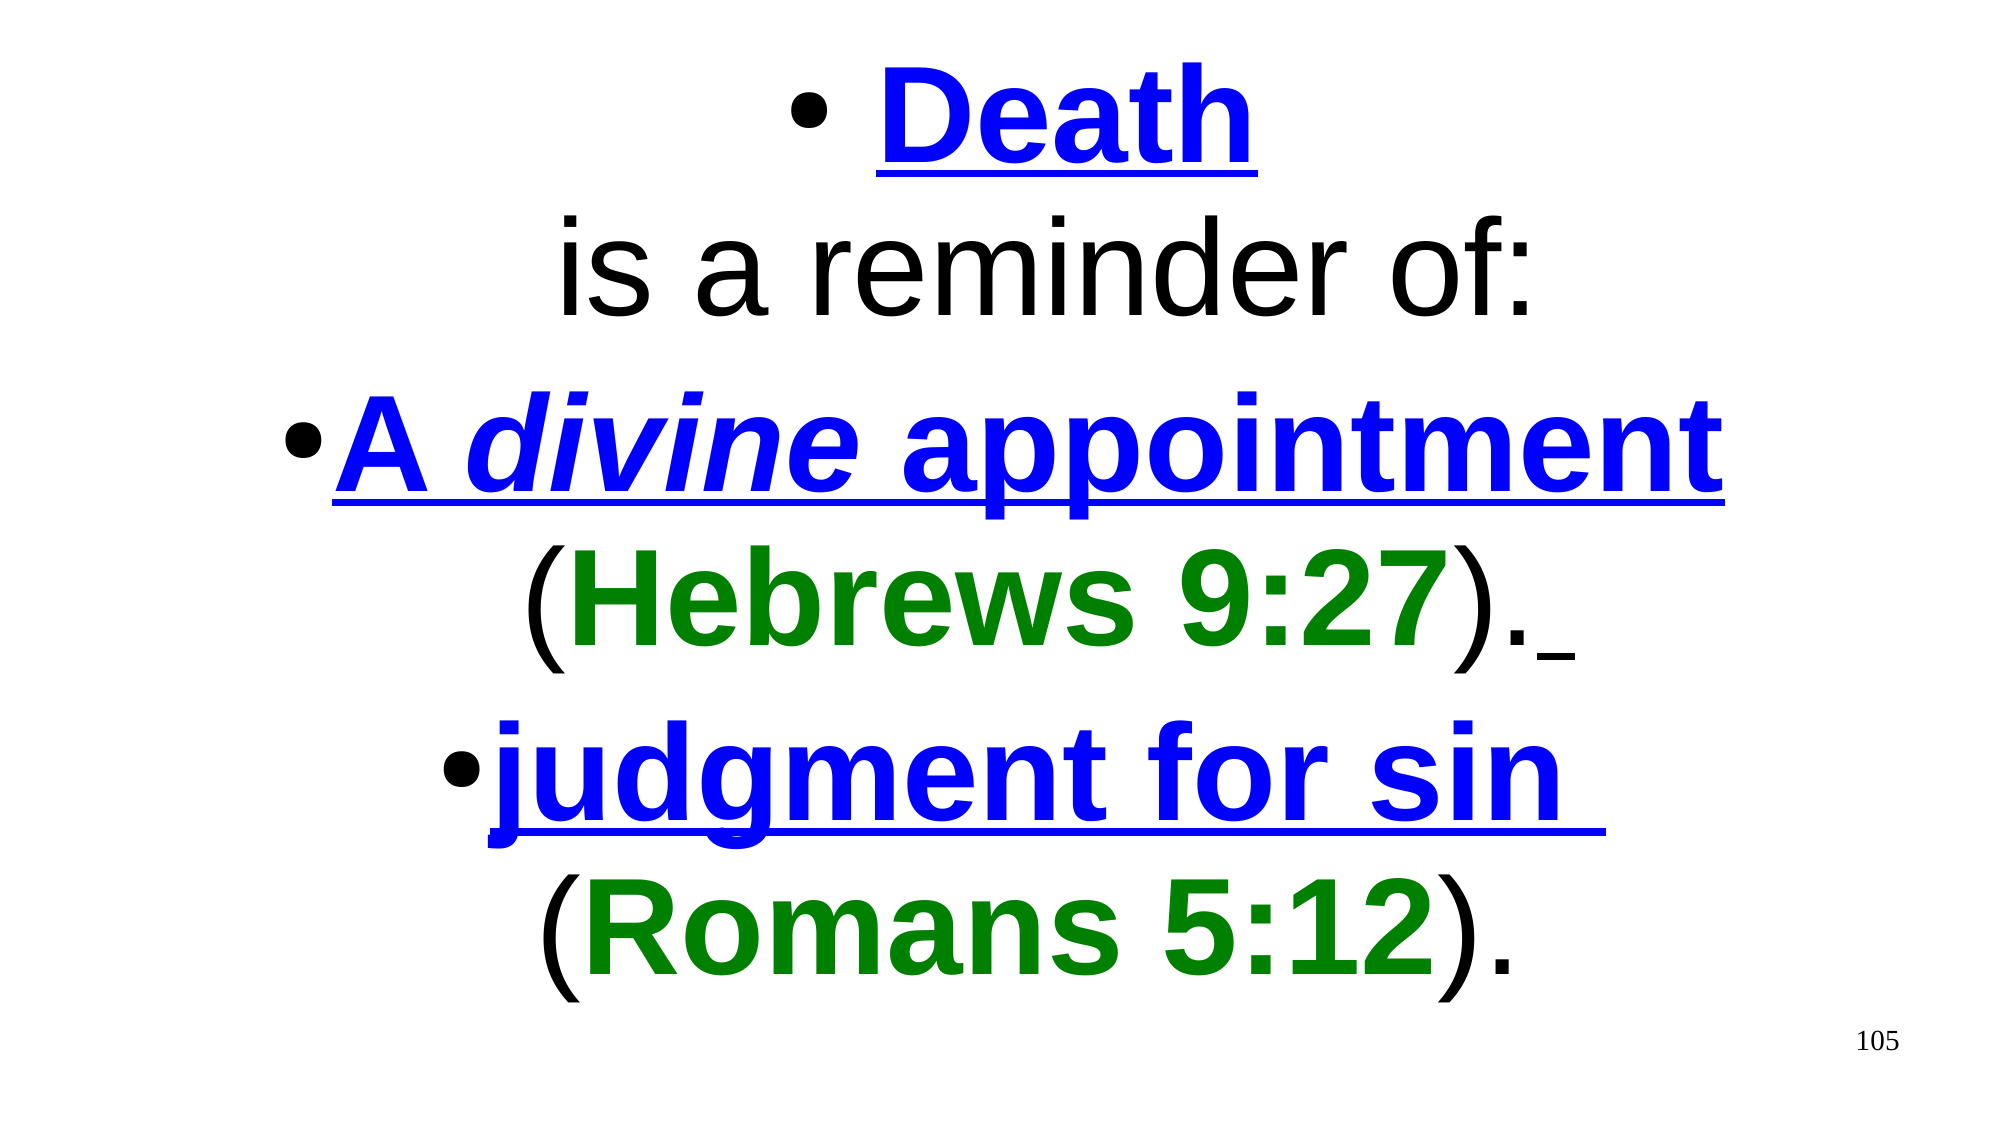

# Death is a reminder of:
A divine appointment
(Hebrews 9:27).
judgment for sin
(Romans 5:12).
105